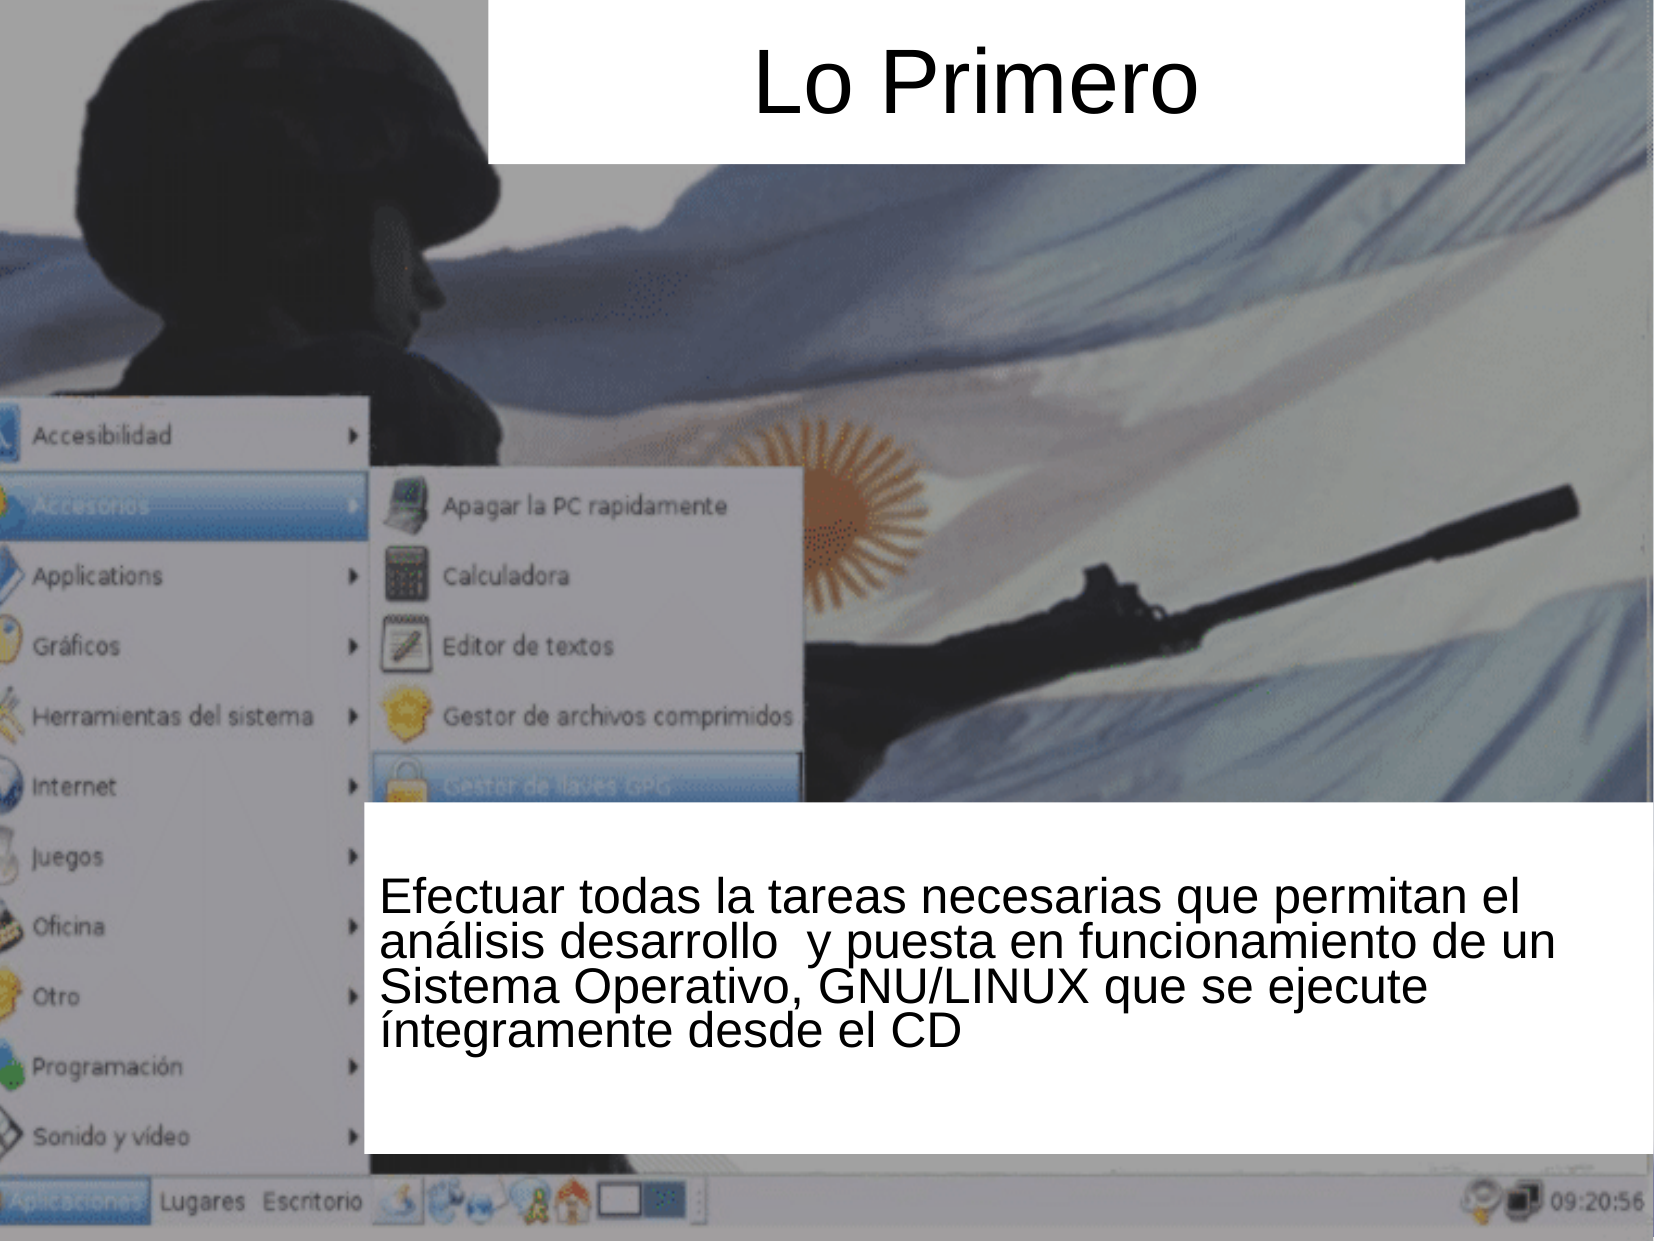

Lo Primero
# Efectuar todas la tareas necesarias que permitan el análisis desarrollo  y puesta en funcionamiento de un Sistema Operativo, GNU/LINUX que se ejecute íntegramente desde el CD